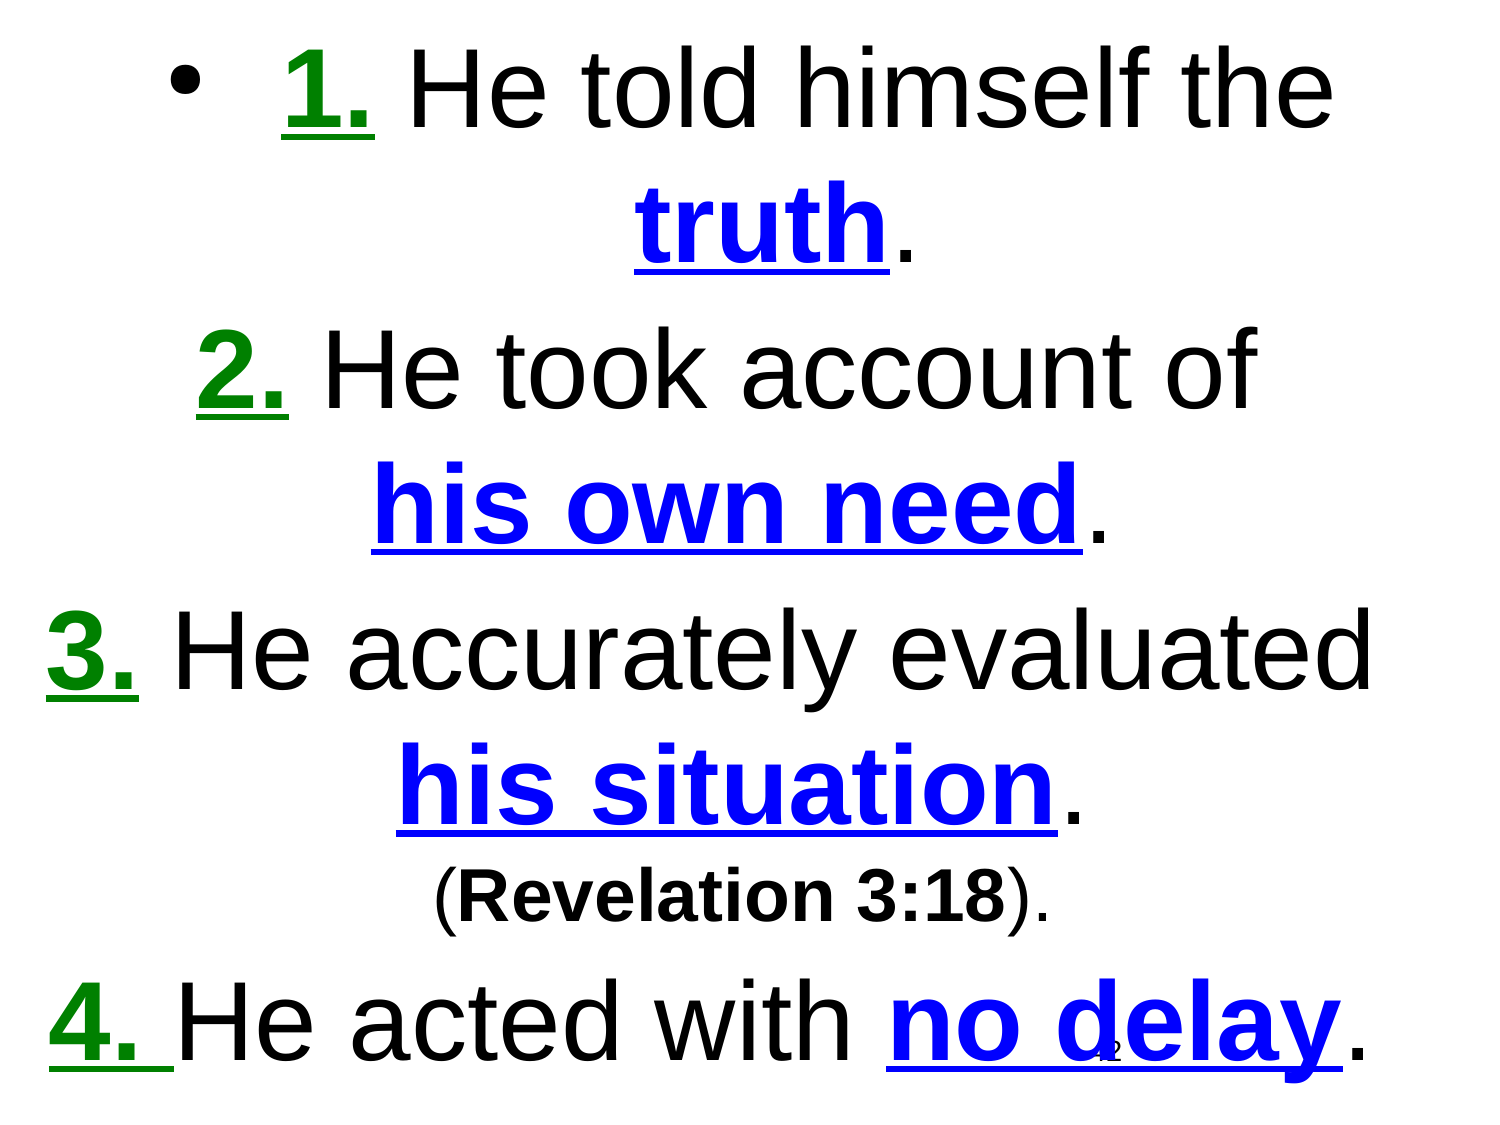

# 1. He told himself the truth.
2. He took account of
his own need.
3. He accurately evaluated
his situation.
(Revelation 3:18).
4. He acted with no delay.
42